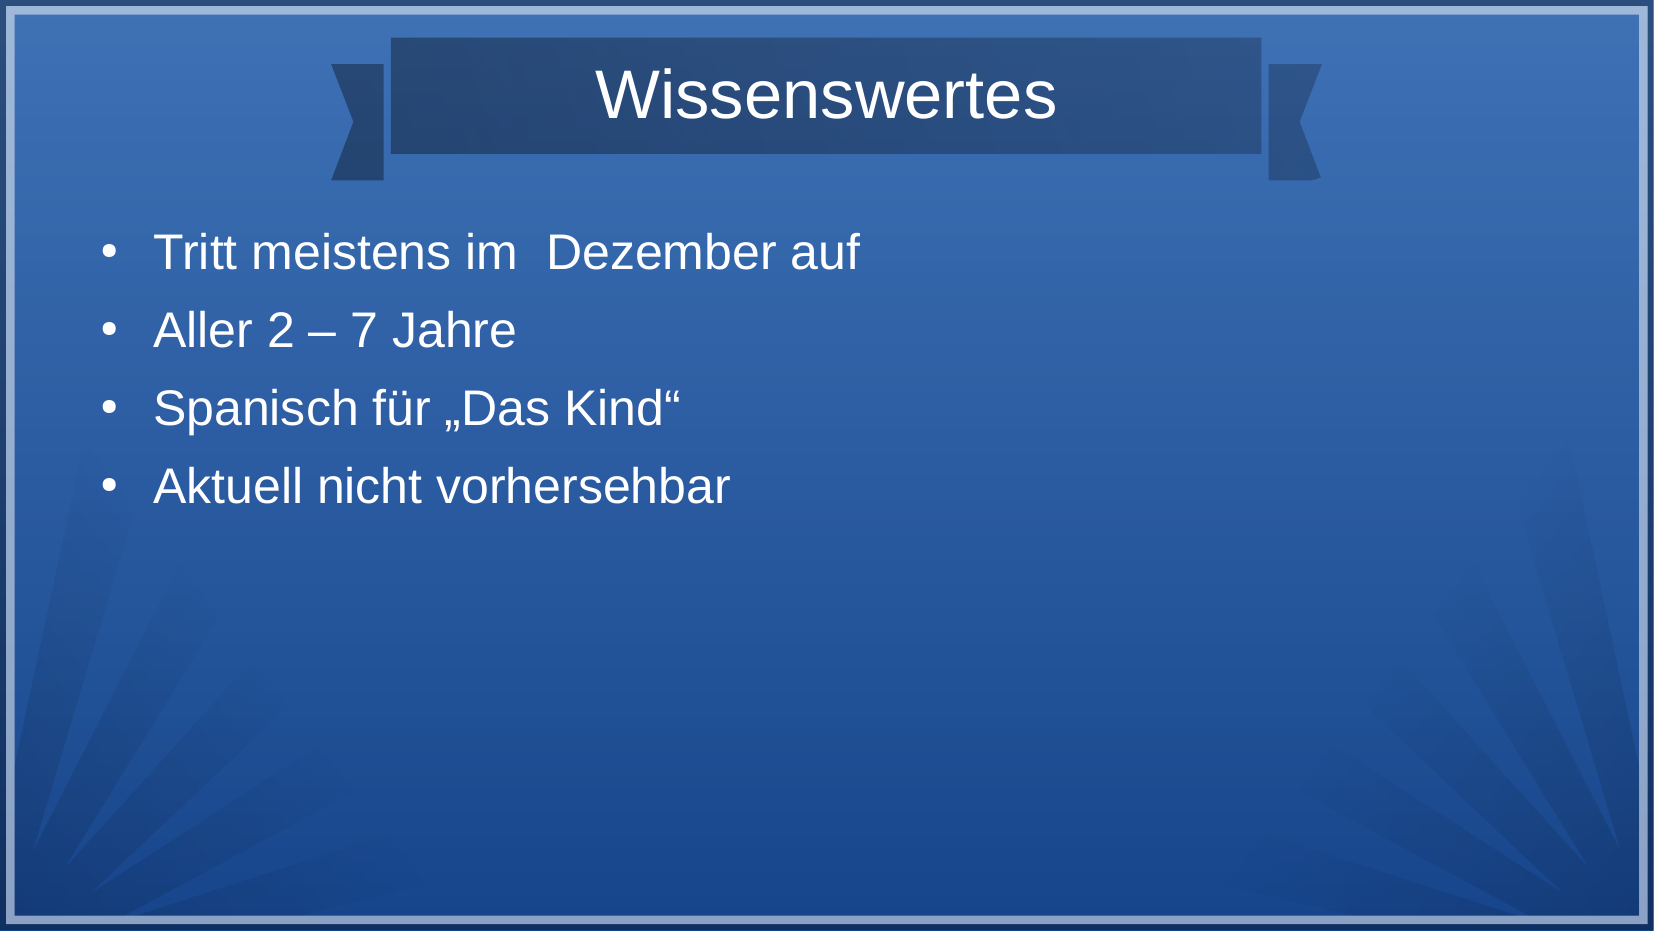

# Wissenswertes
Tritt meistens im Dezember auf
Aller 2 – 7 Jahre
Spanisch für „Das Kind“
Aktuell nicht vorhersehbar